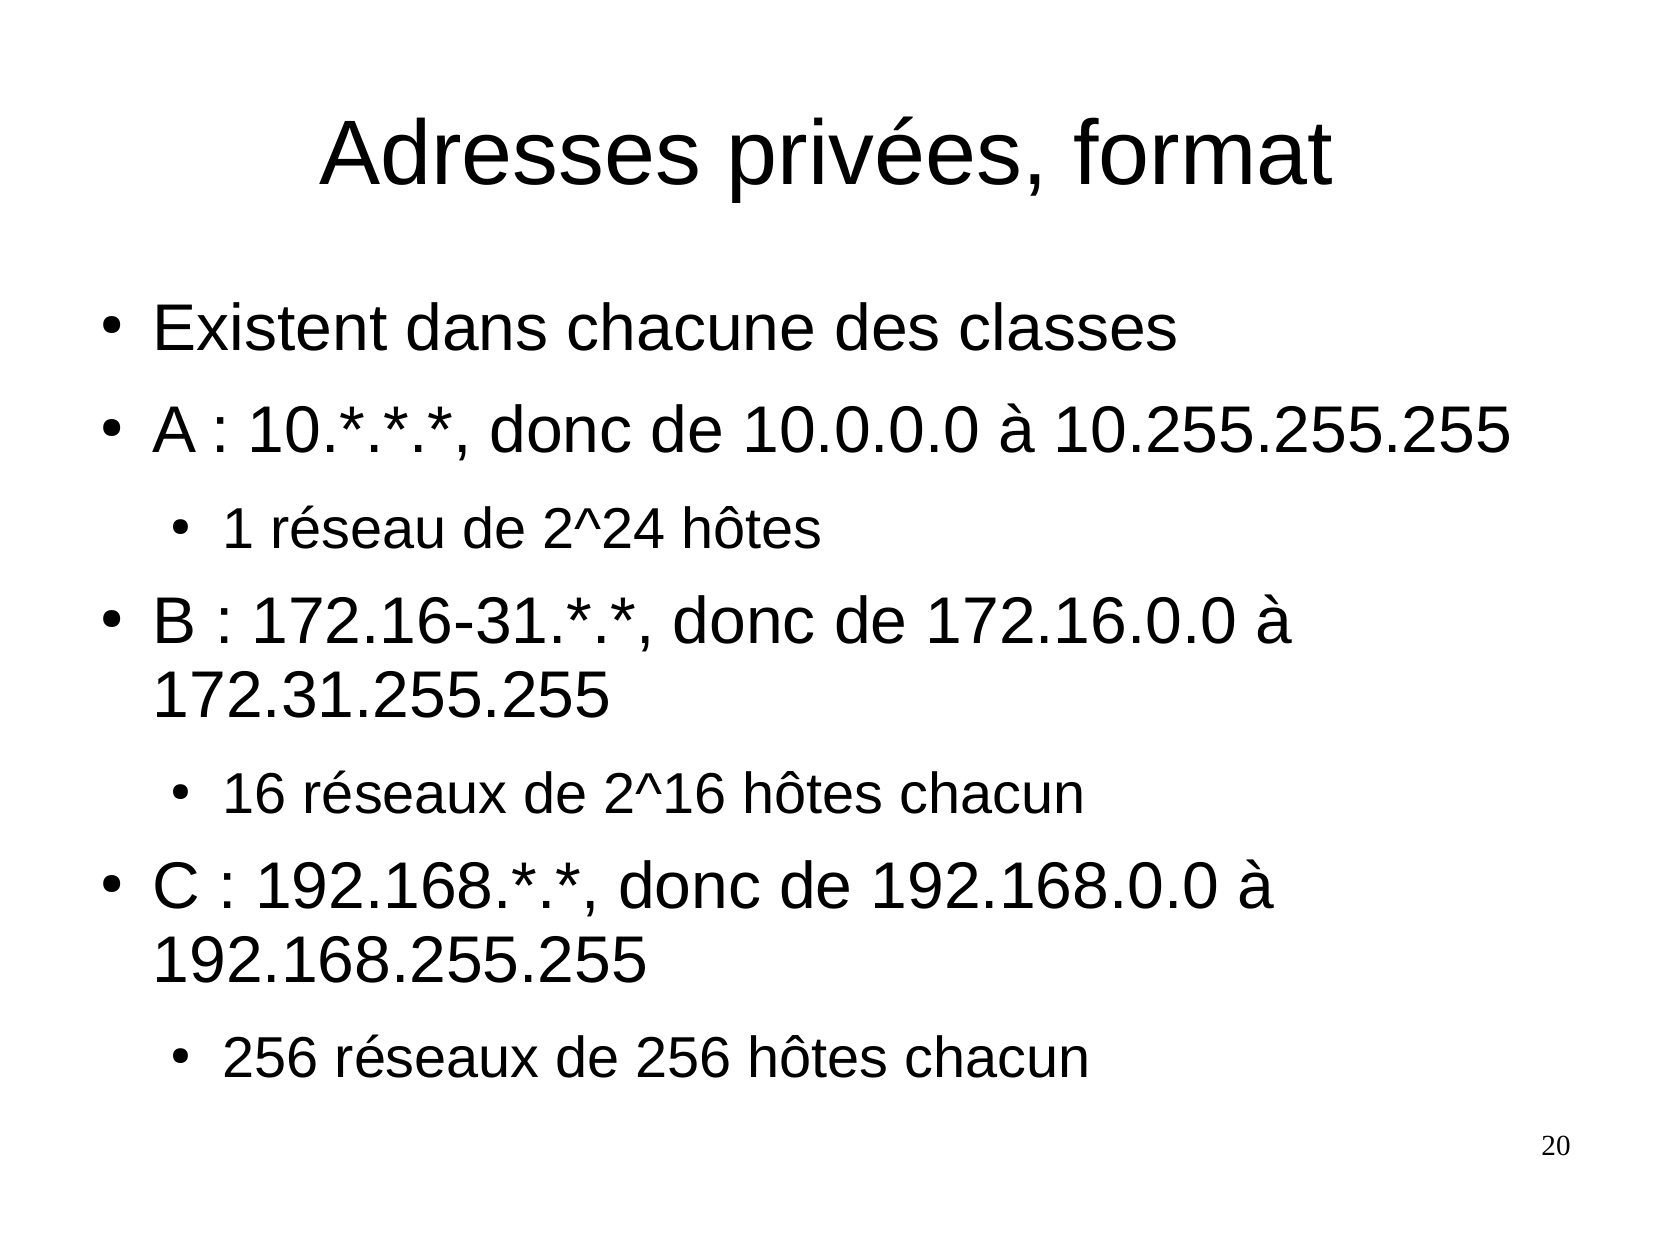

# Adresses privées, format
Existent dans chacune des classes
A : 10.*.*.*, donc de 10.0.0.0 à 10.255.255.255
1 réseau de 2^24 hôtes
B : 172.16-31.*.*, donc de 172.16.0.0 à 172.31.255.255
16 réseaux de 2^16 hôtes chacun
C : 192.168.*.*, donc de 192.168.0.0 à 192.168.255.255
256 réseaux de 256 hôtes chacun
20